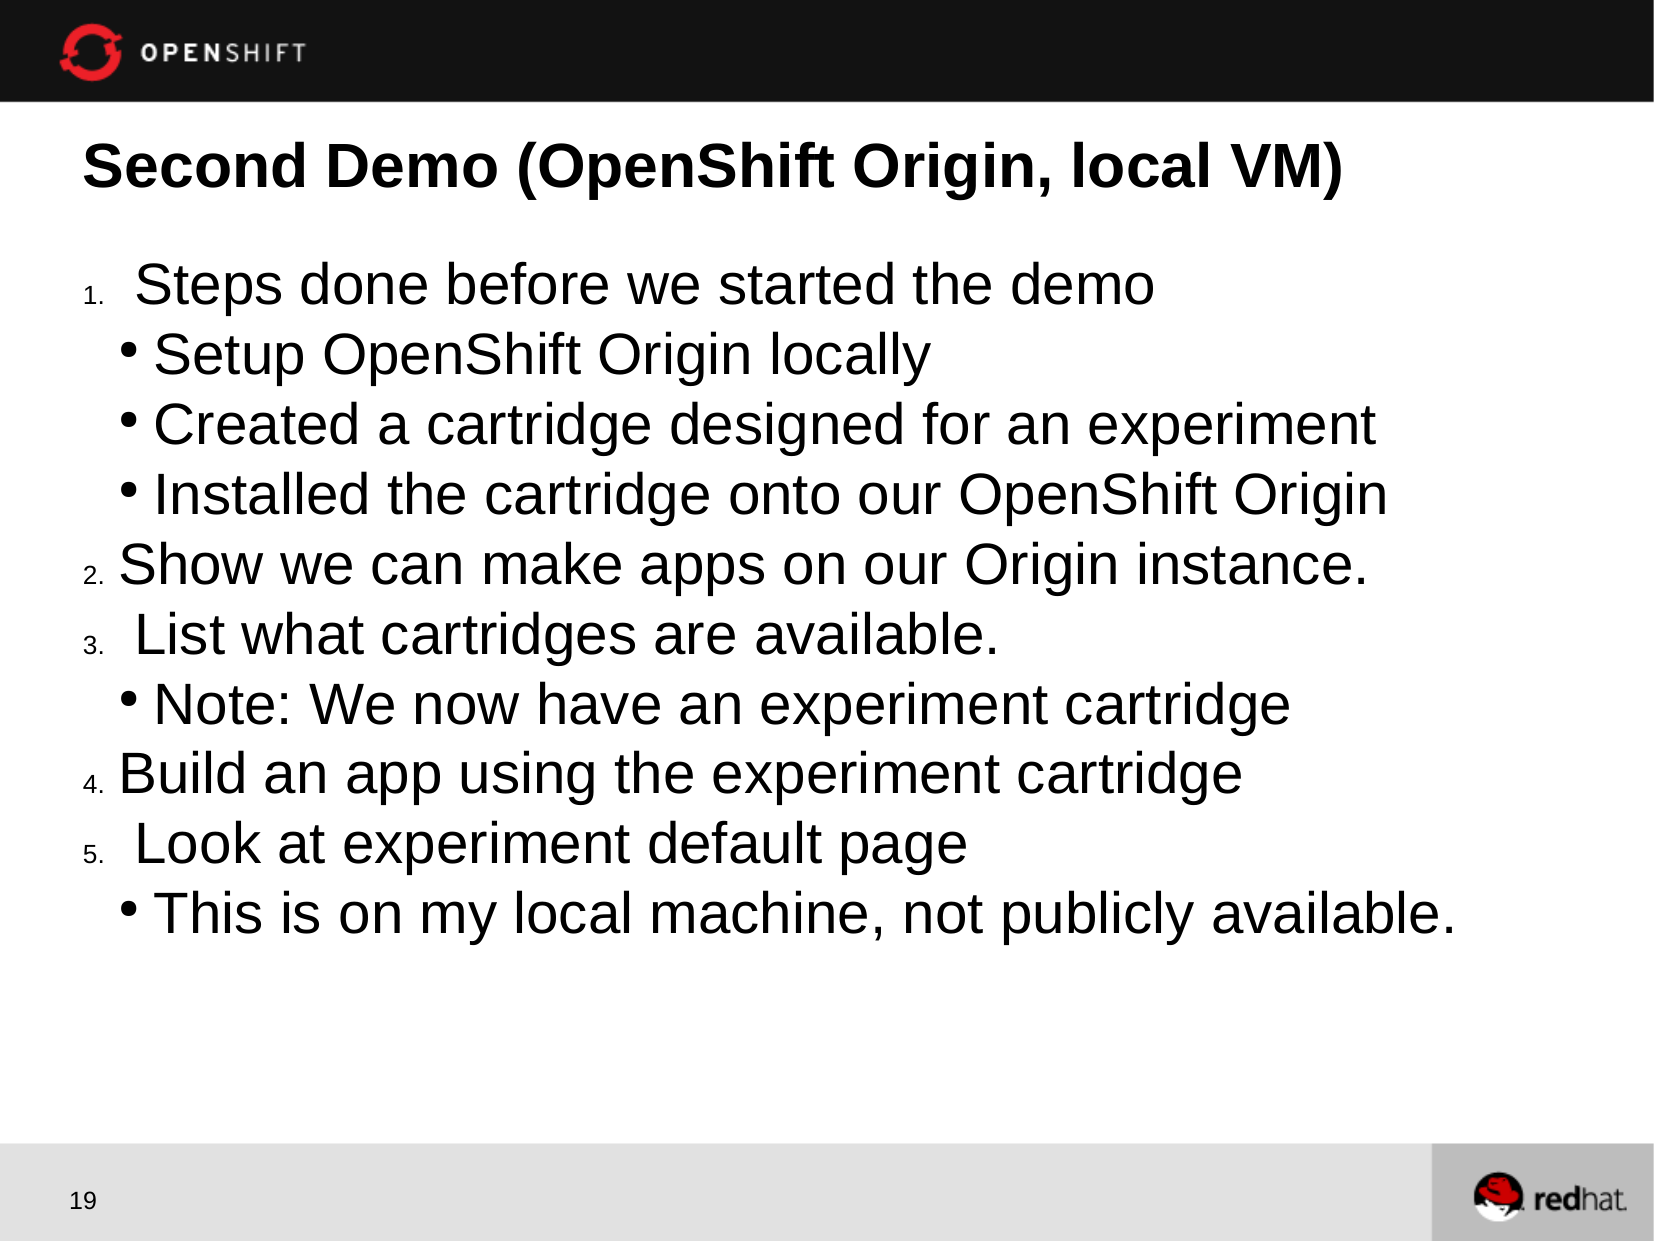

Second Demo (OpenShift Origin, local VM)
 Steps done before we started the demo
Setup OpenShift Origin locally
Created a cartridge designed for an experiment
Installed the cartridge onto our OpenShift Origin
Show we can make apps on our Origin instance.
 List what cartridges are available.
Note: We now have an experiment cartridge
Build an app using the experiment cartridge
 Look at experiment default page
This is on my local machine, not publicly available.